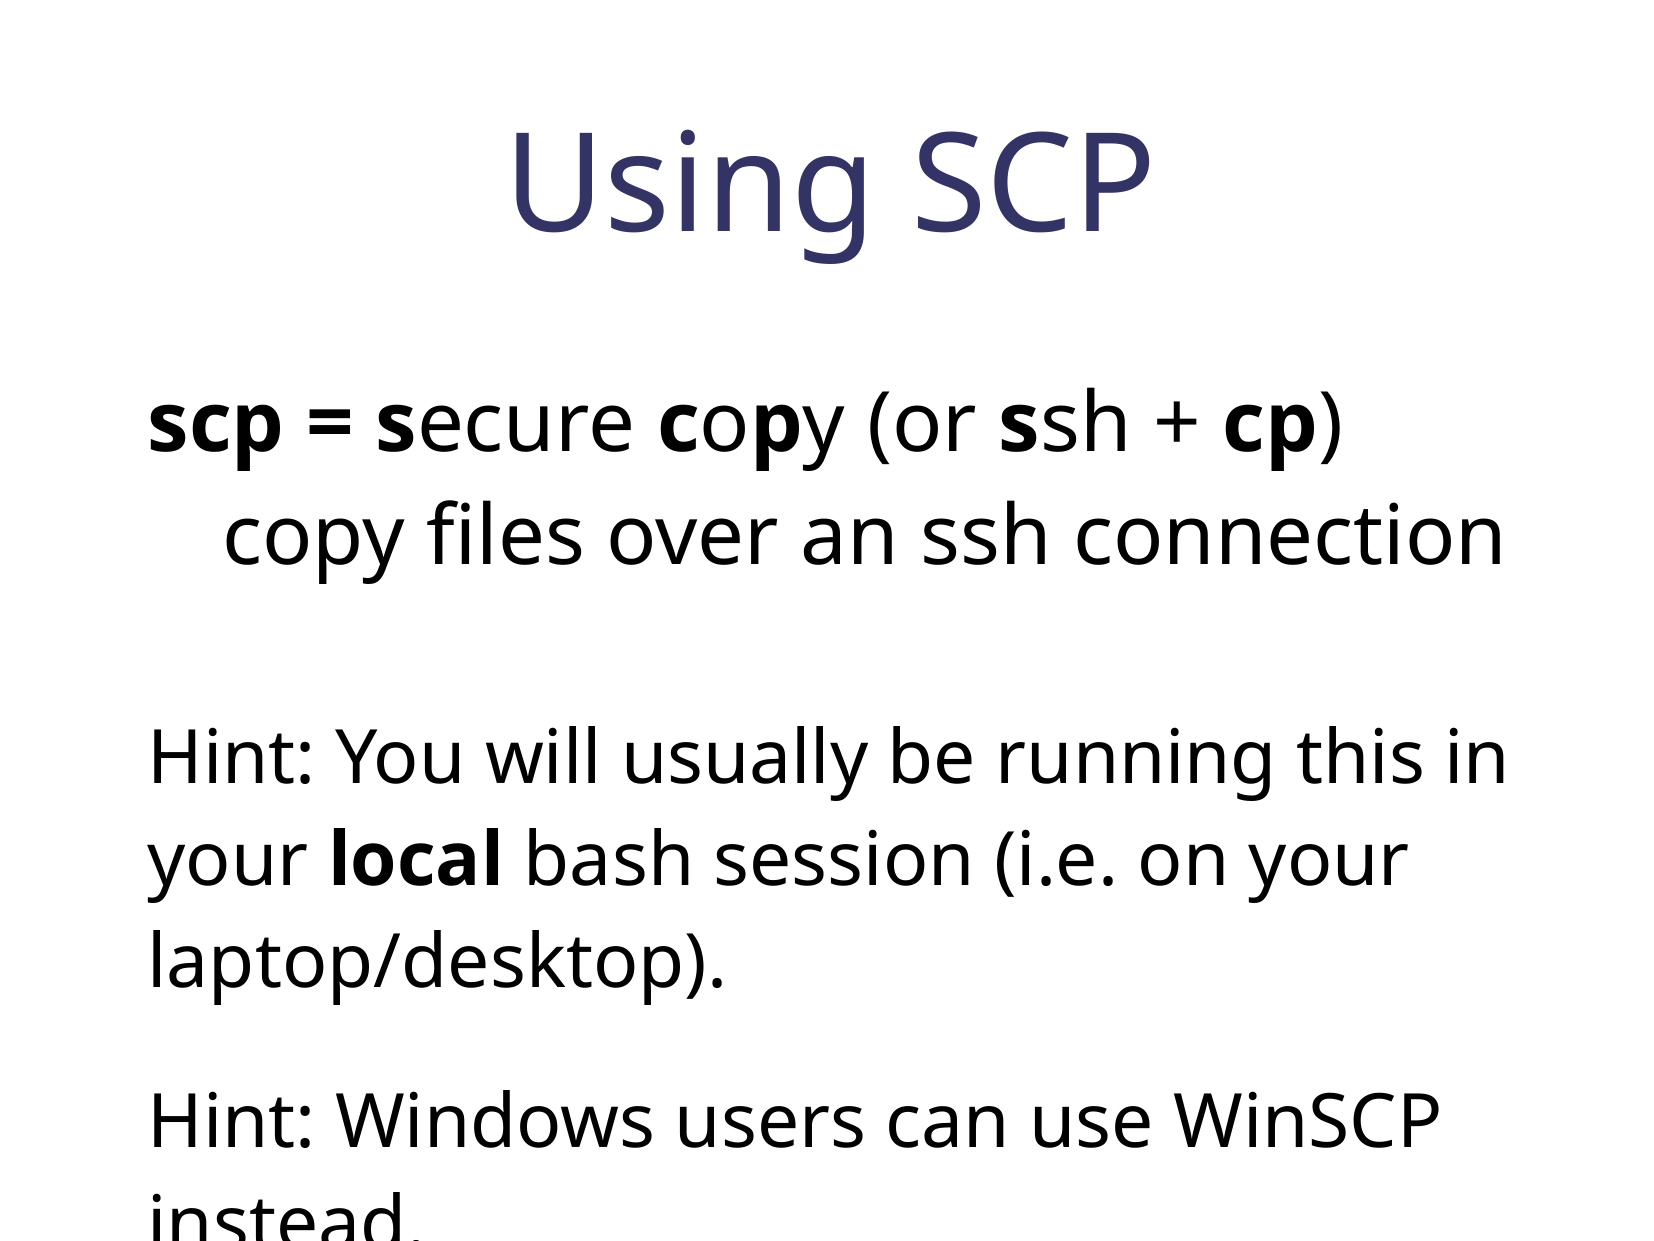

# Using SCP
scp = secure copy (or ssh + cp)
	copy files over an ssh connection
Hint: You will usually be running this in your local bash session (i.e. on your laptop/desktop).
Hint: Windows users can use WinSCP instead.